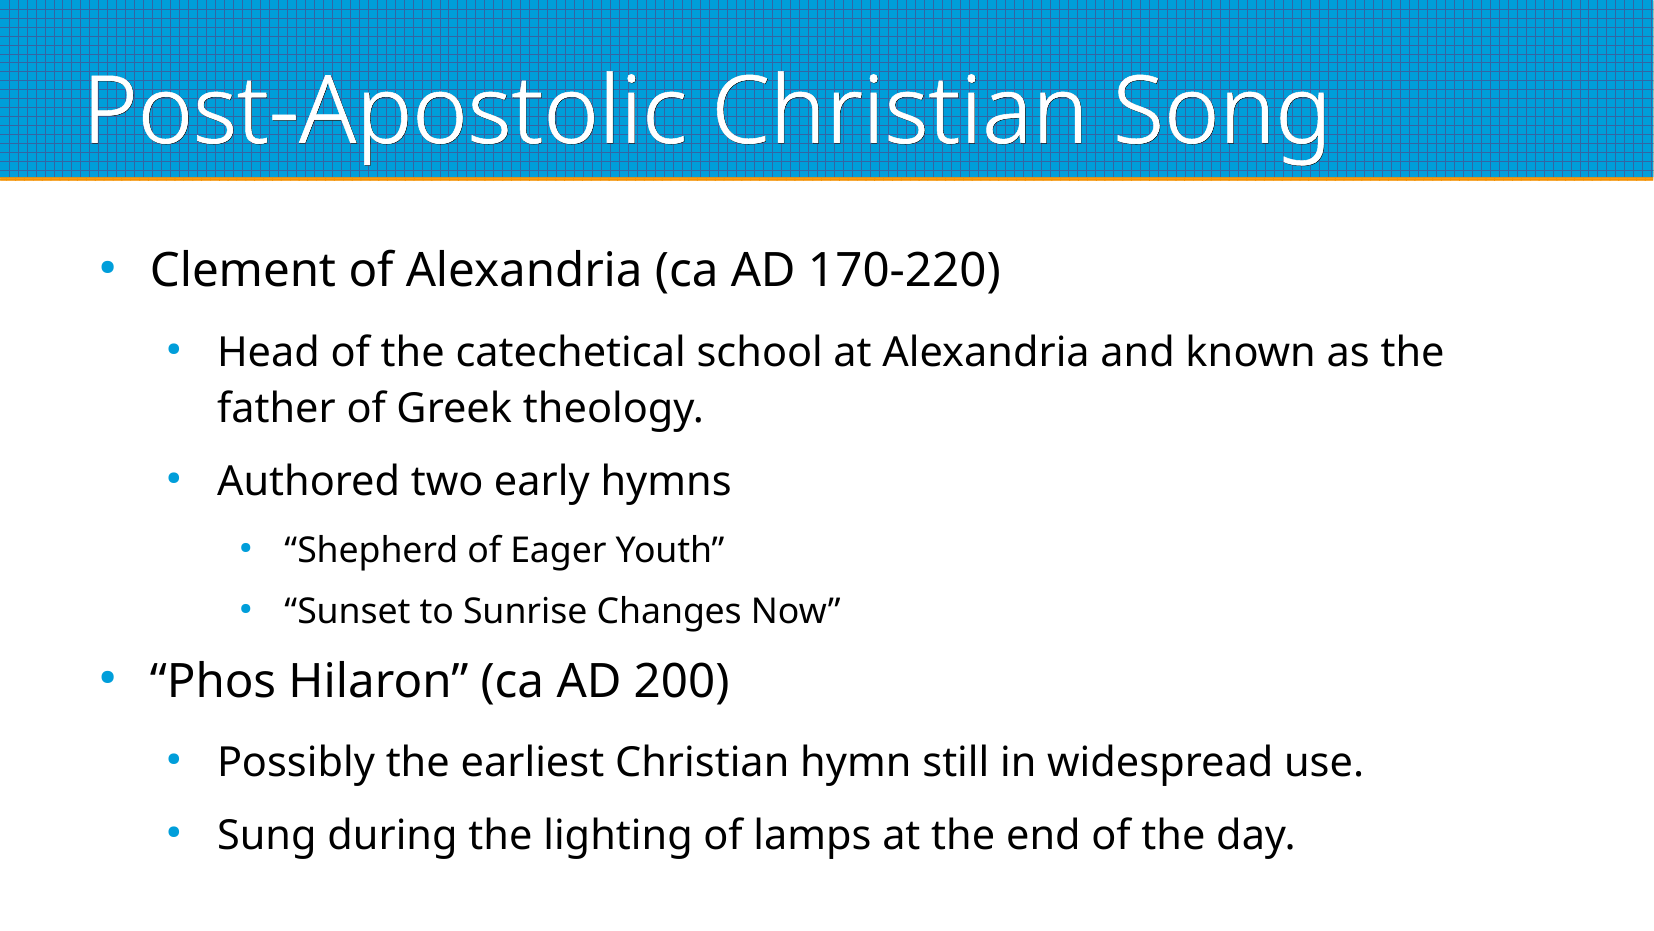

# Post-Apostolic Christian Song
Clement of Alexandria (ca AD 170-220)
Head of the catechetical school at Alexandria and known as the father of Greek theology.
Authored two early hymns
“Shepherd of Eager Youth”
“Sunset to Sunrise Changes Now”
“Phos Hilaron” (ca AD 200)
Possibly the earliest Christian hymn still in widespread use.
Sung during the lighting of lamps at the end of the day.